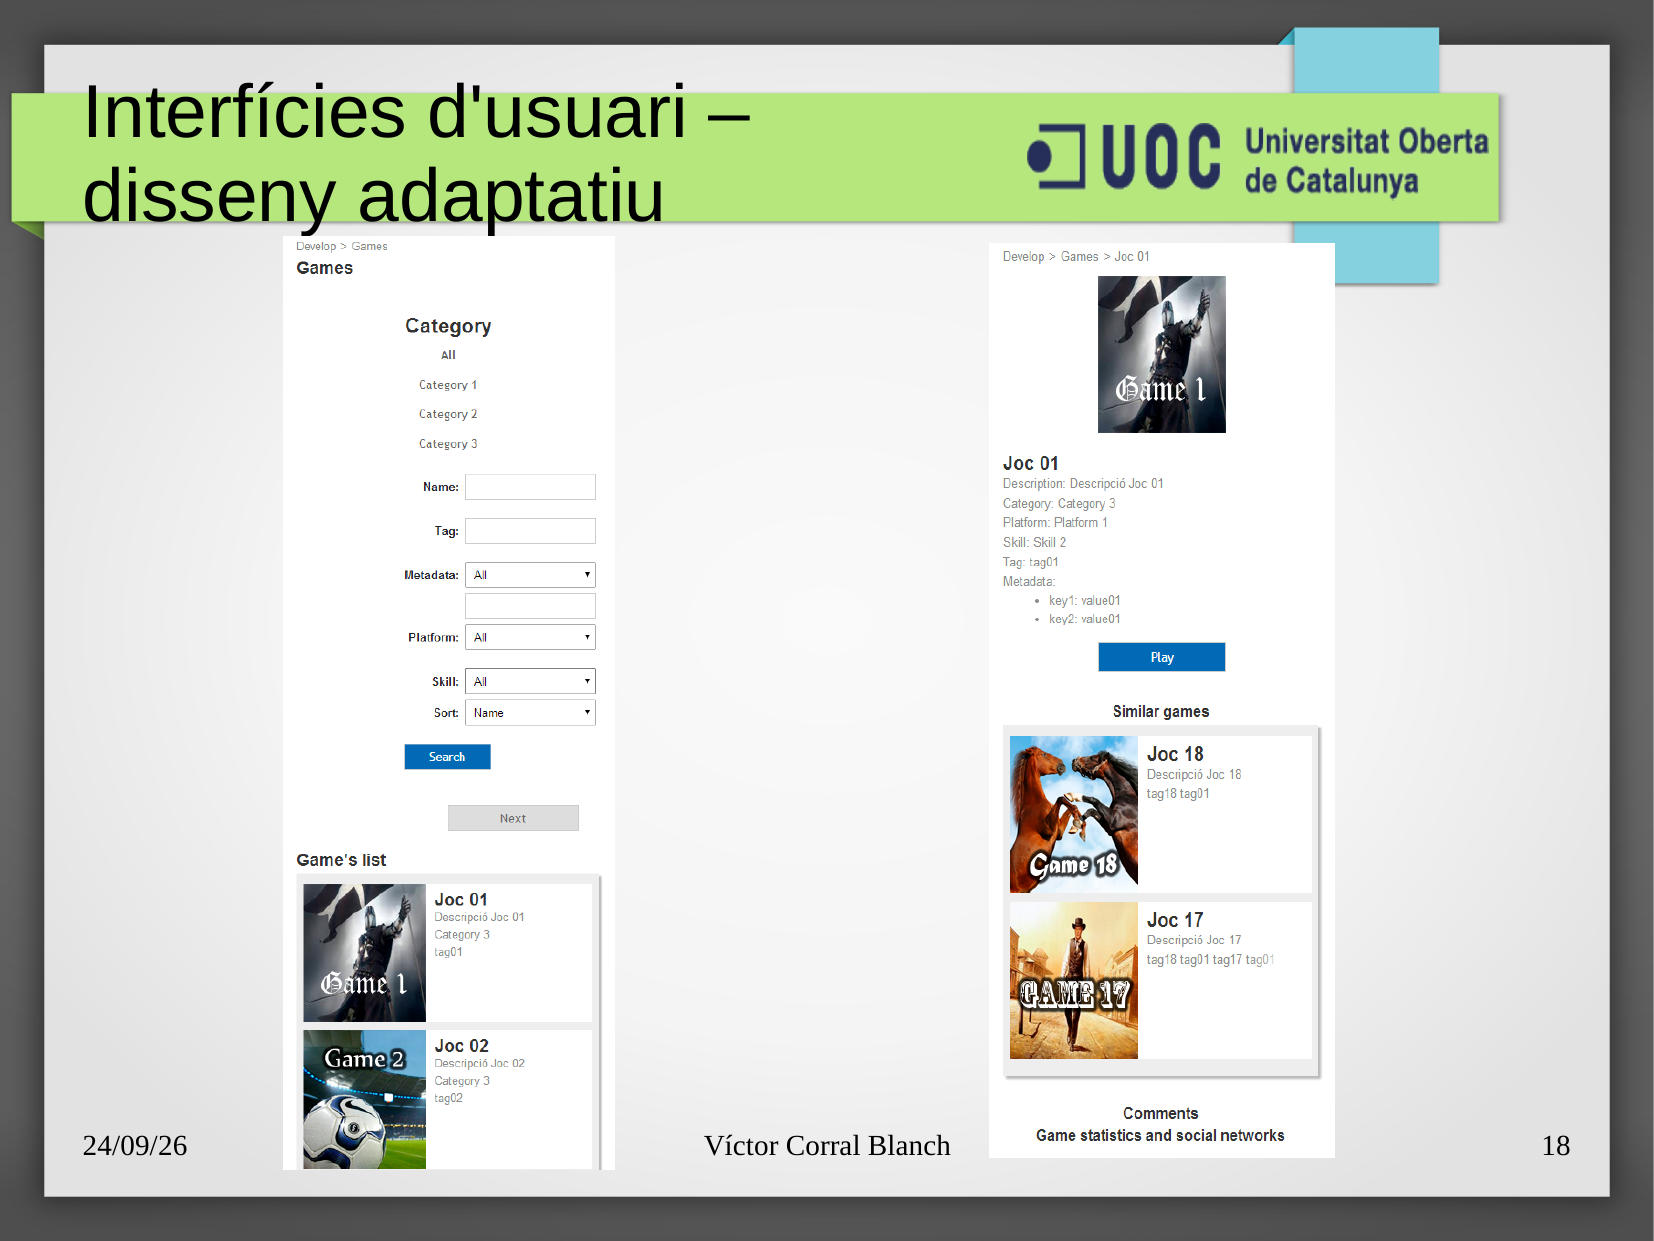

# Interfícies d'usuari – disseny adaptatiu
Víctor Corral Blanch
18